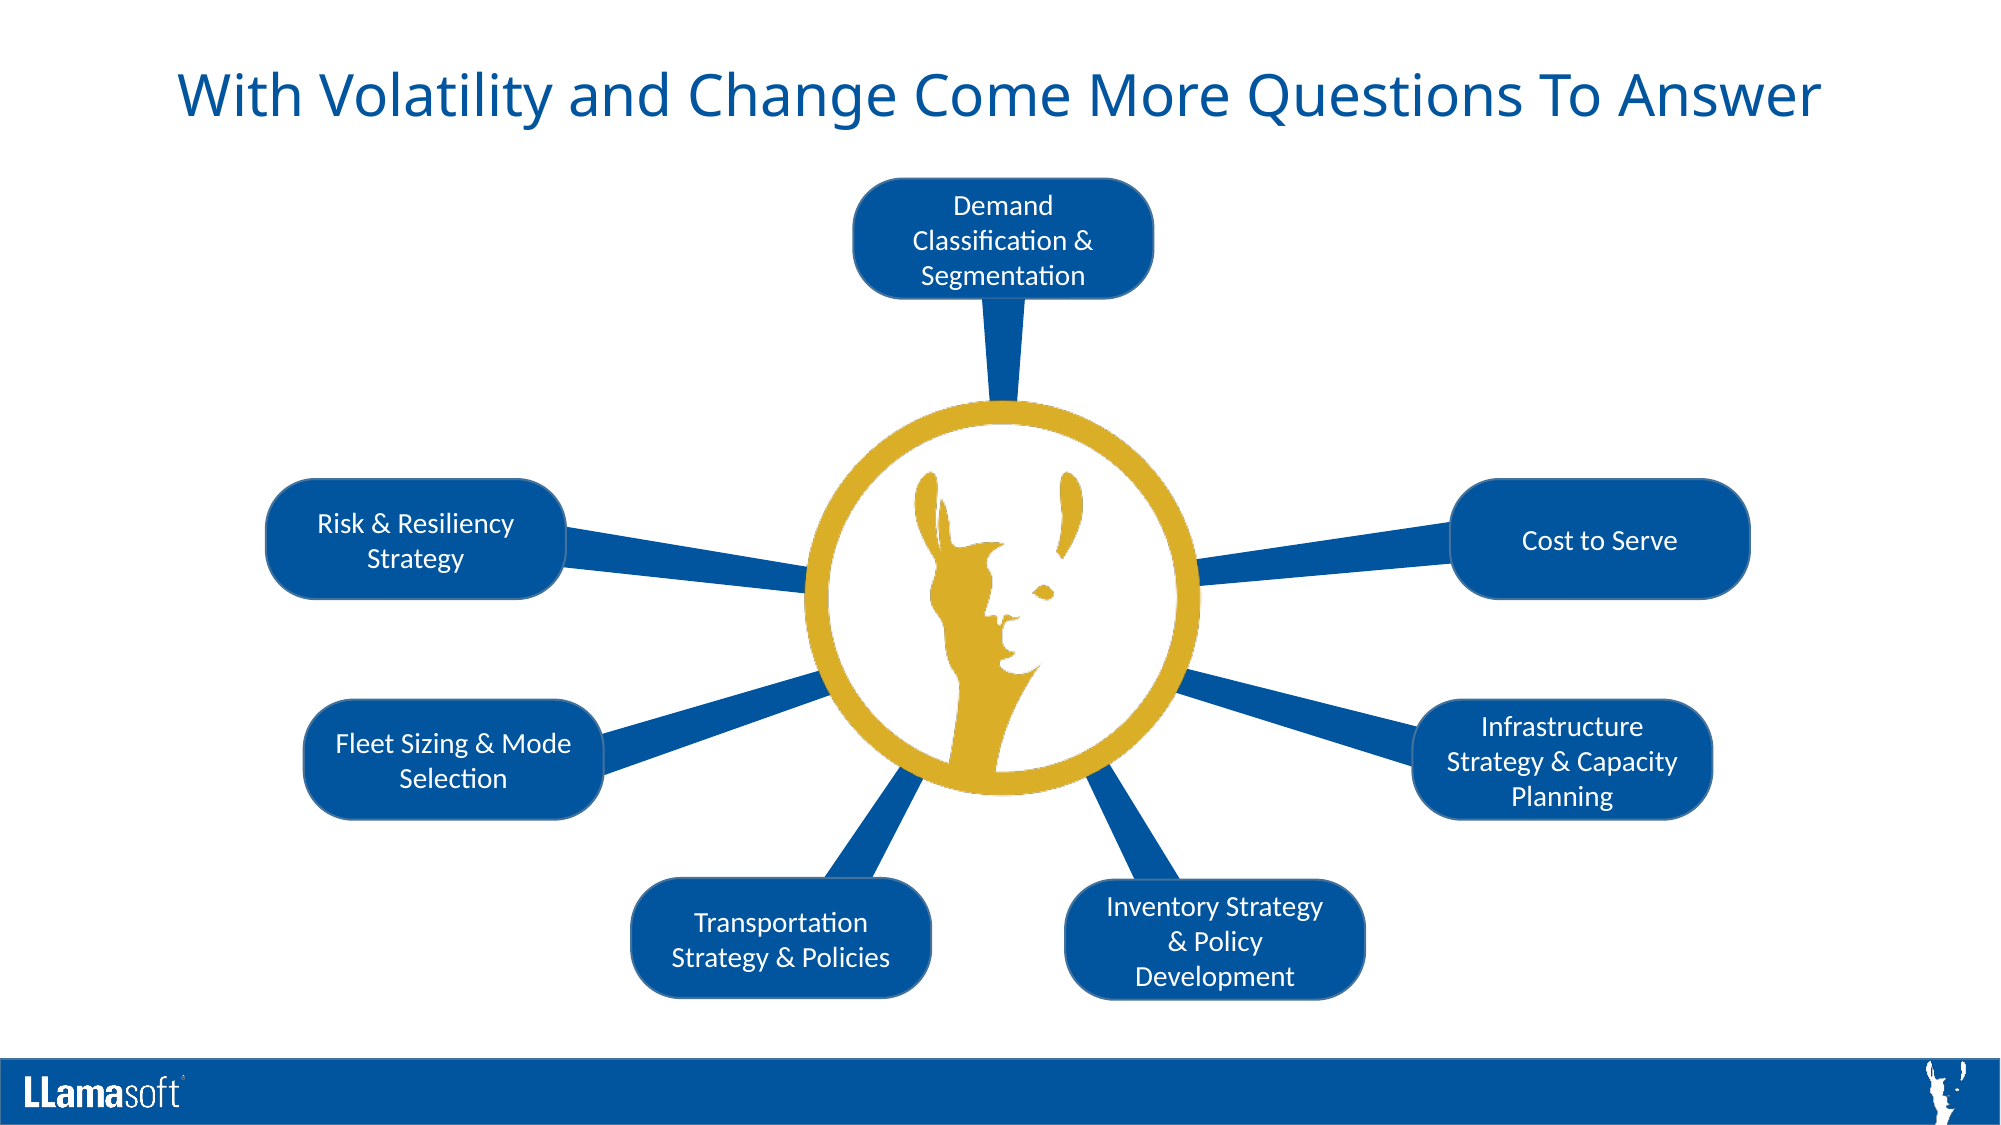

# With Volatility and Change Come More Questions To Answer
Demand Classification & Segmentation
Risk & Resiliency Strategy
Cost to Serve
Fleet Sizing & Mode Selection
Infrastructure Strategy & Capacity Planning
Inventory Strategy & Policy Development
Transportation Strategy & Policies